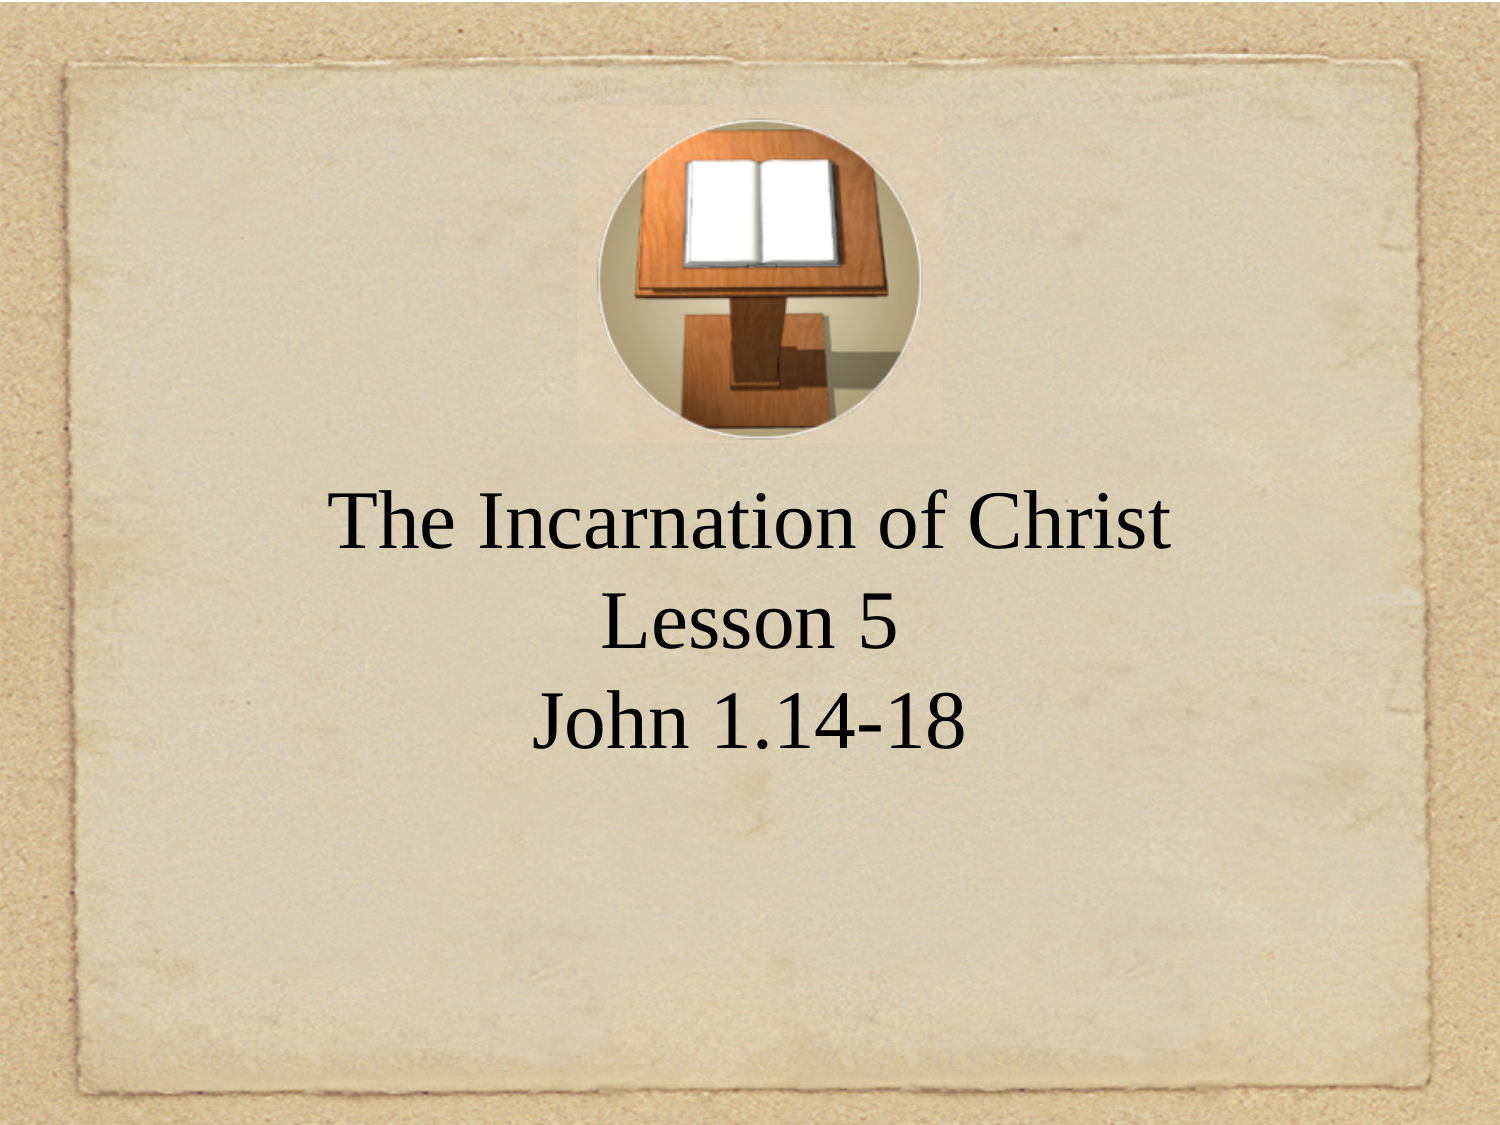

The Incarnation of Christ
Lesson 5
John 1.14-18
#